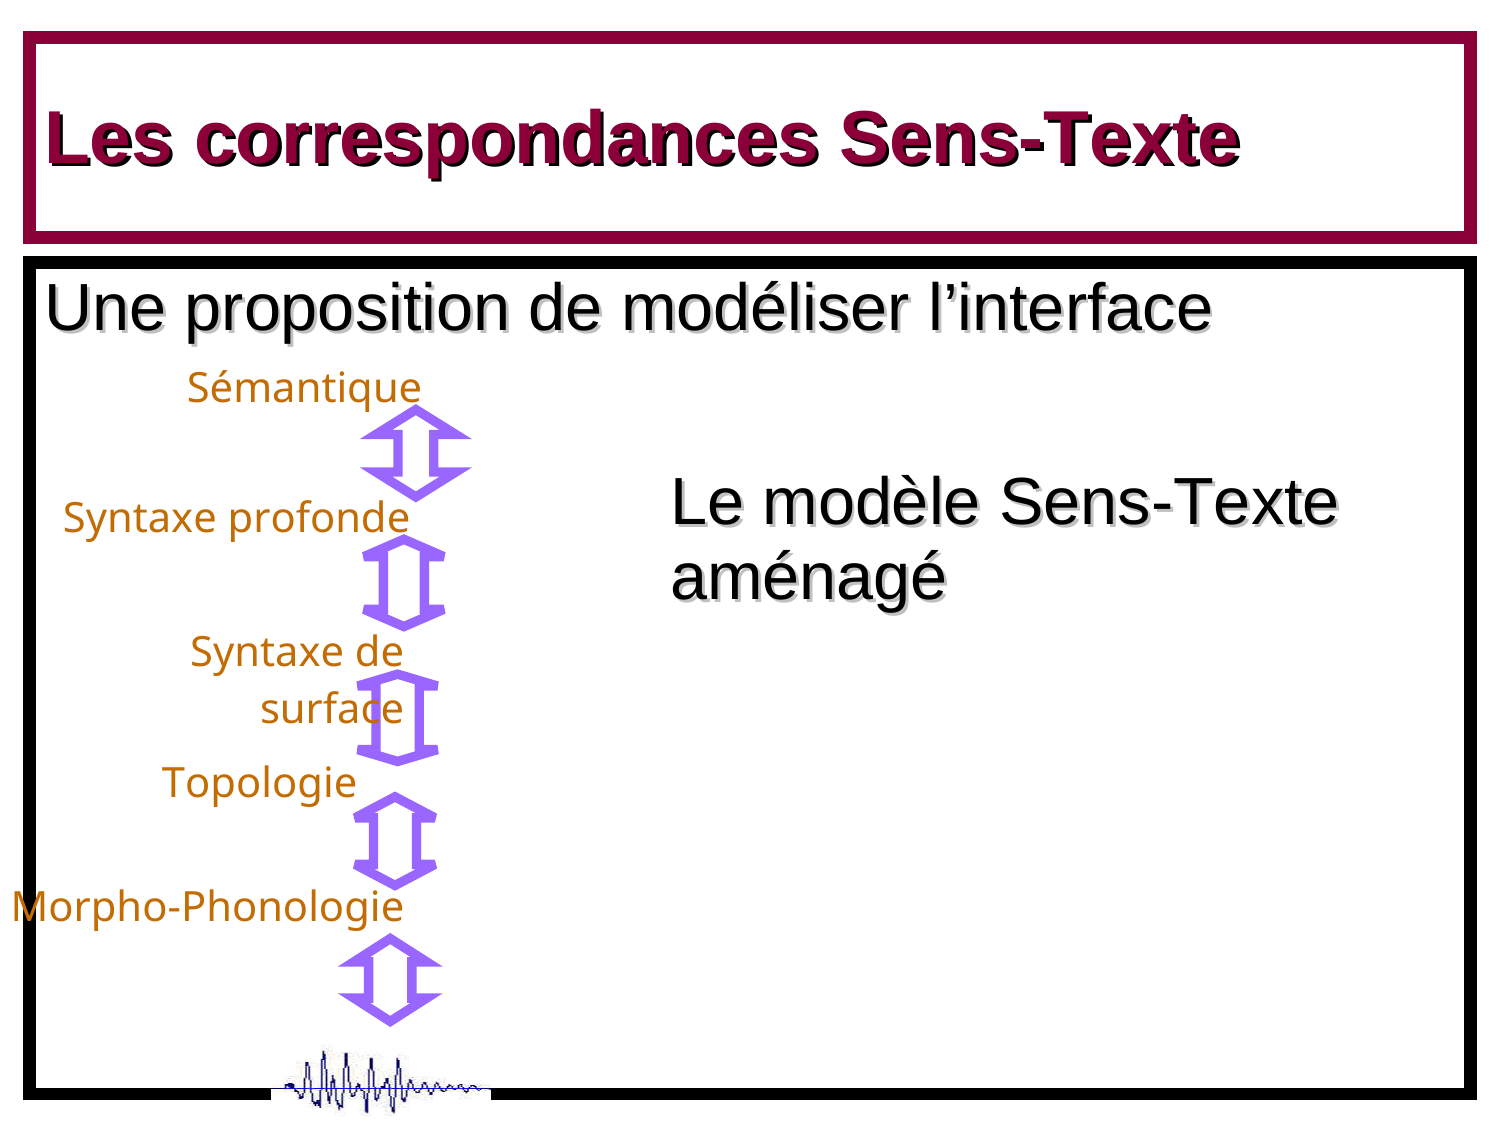

# Les correspondances Sens-Texte
Une proposition de modéliser l’interface
Sémantique
Le modèle Sens-Texte aménagé
Syntaxe profonde
Syntaxe de surface
Topologie
Morpho-Phonologie